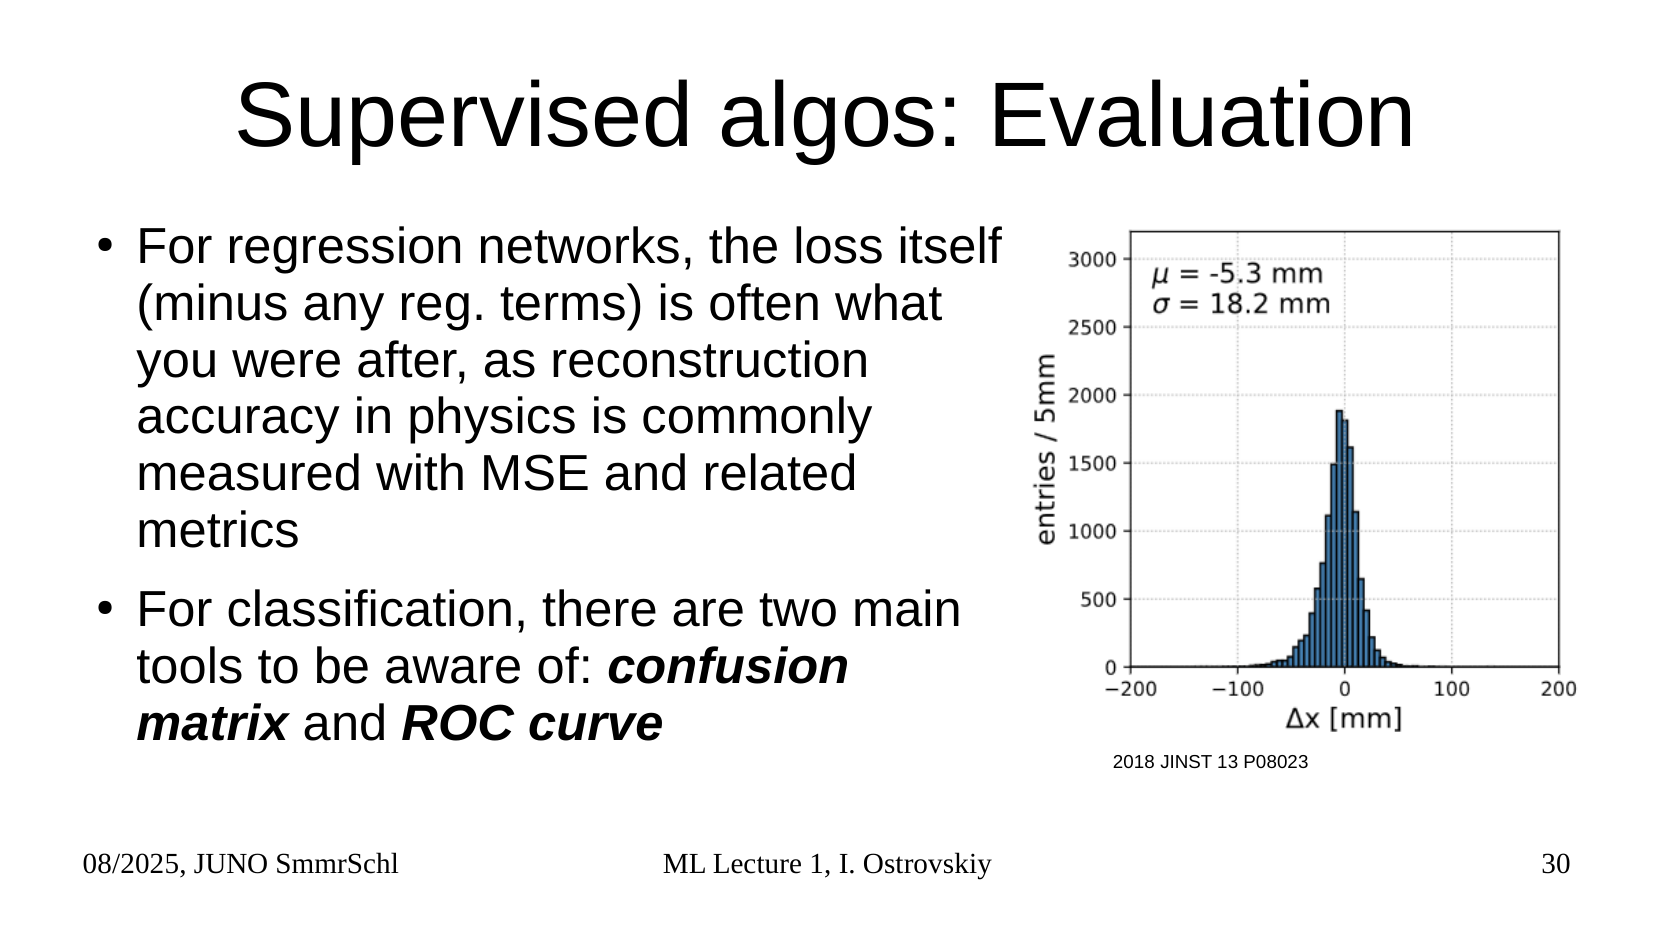

# Supervised algos: Evaluation
For regression networks, the loss itself (minus any reg. terms) is often what you were after, as reconstruction accuracy in physics is commonly measured with MSE and related metrics
For classification, there are two main tools to be aware of: confusion matrix and ROC curve
2018 JINST 13 P08023
08/2025, JUNO SmmrSchl
ML Lecture 1, I. Ostrovskiy
30